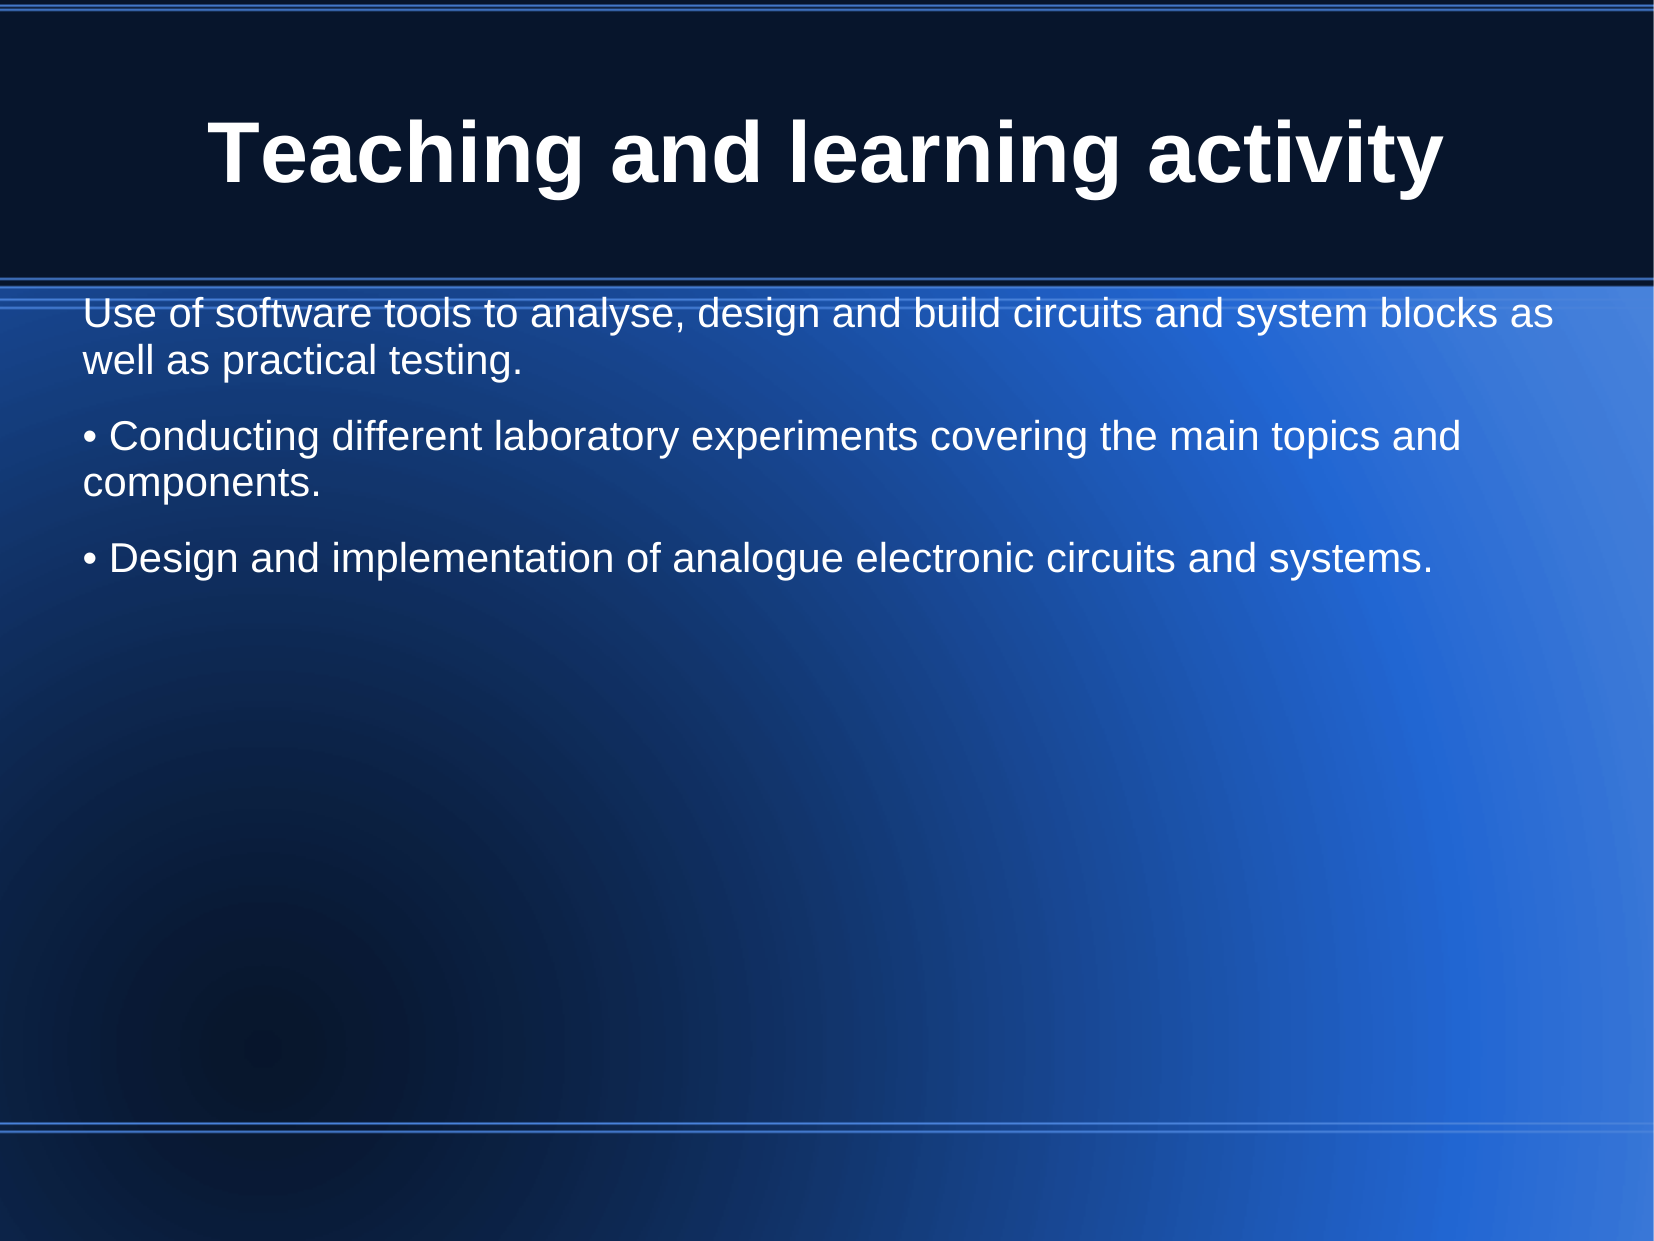

# Teaching and learning activity
Use of software tools to analyse, design and build circuits and system blocks as well as practical testing.
• Conducting different laboratory experiments covering the main topics and components.
• Design and implementation of analogue electronic circuits and systems.